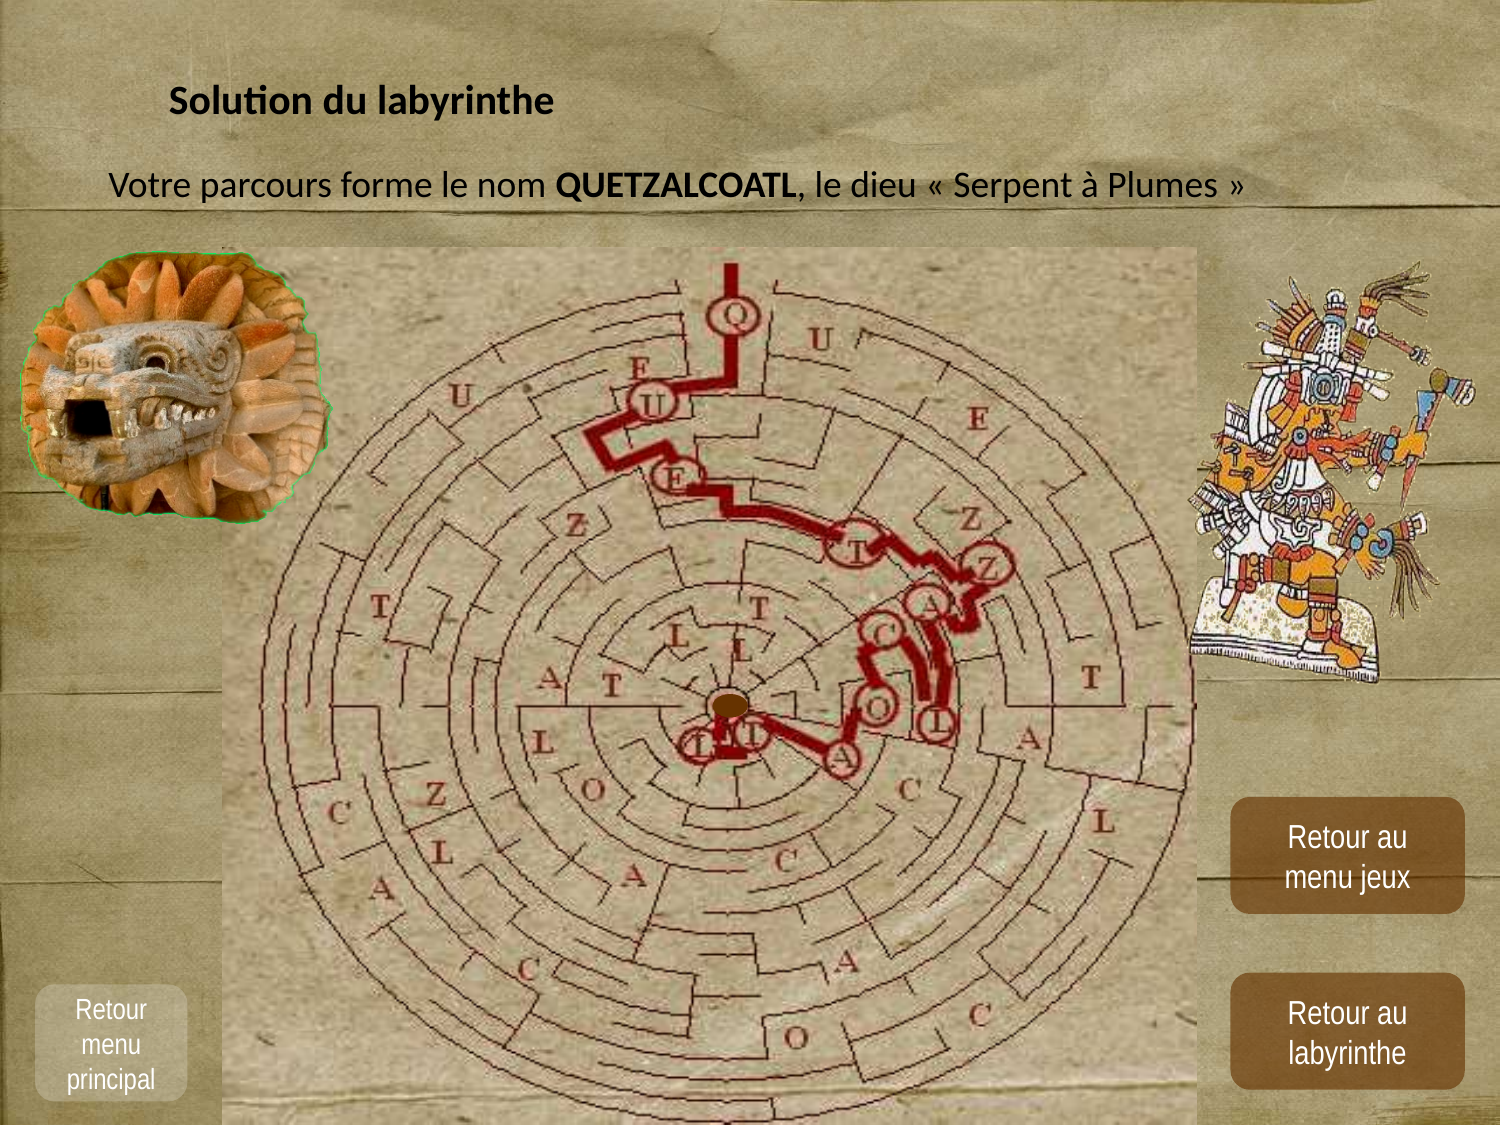

Solution du labyrinthe
#
Votre parcours forme le nom QUETZALCOATL, le dieu « Serpent à Plumes »
Retour au menu jeux
Retour au labyrinthe
Retour menu
principal